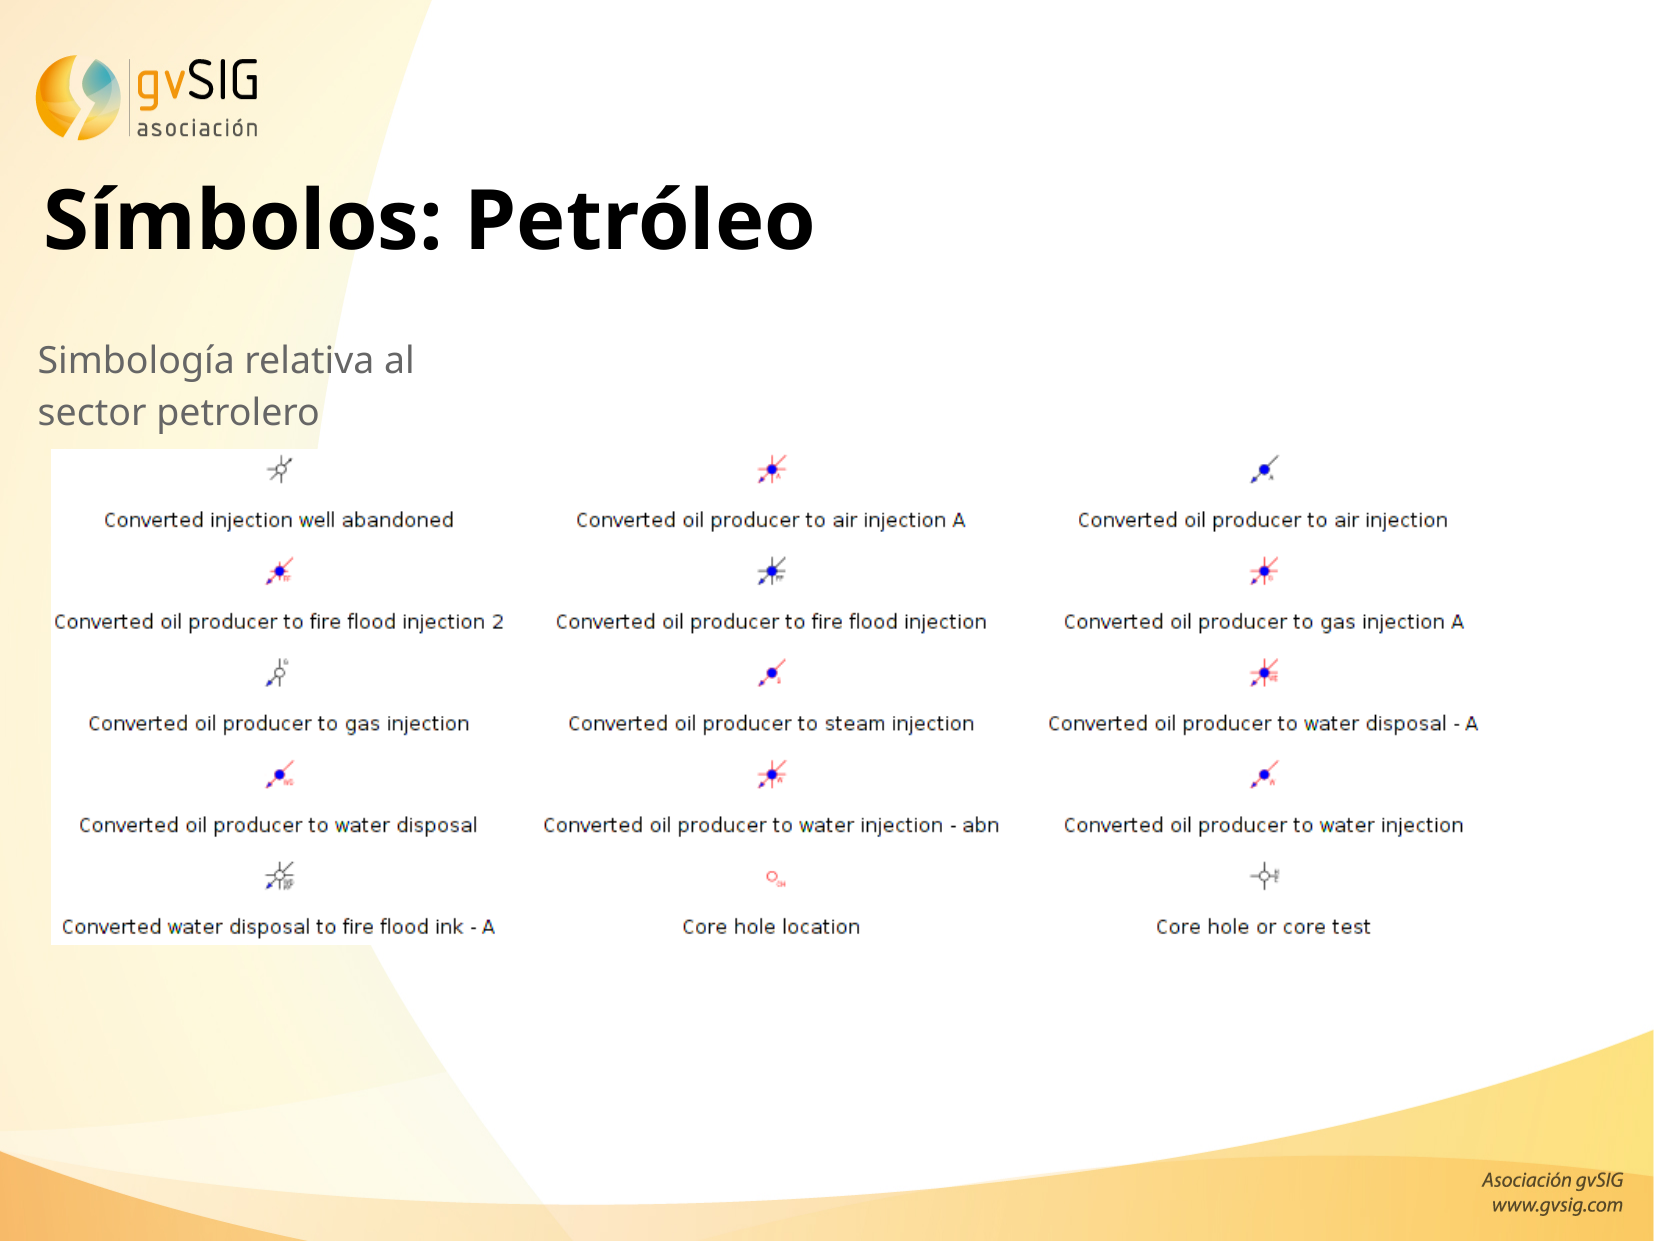

# Símbolos: Petróleo
Simbología relativa al sector petrolero